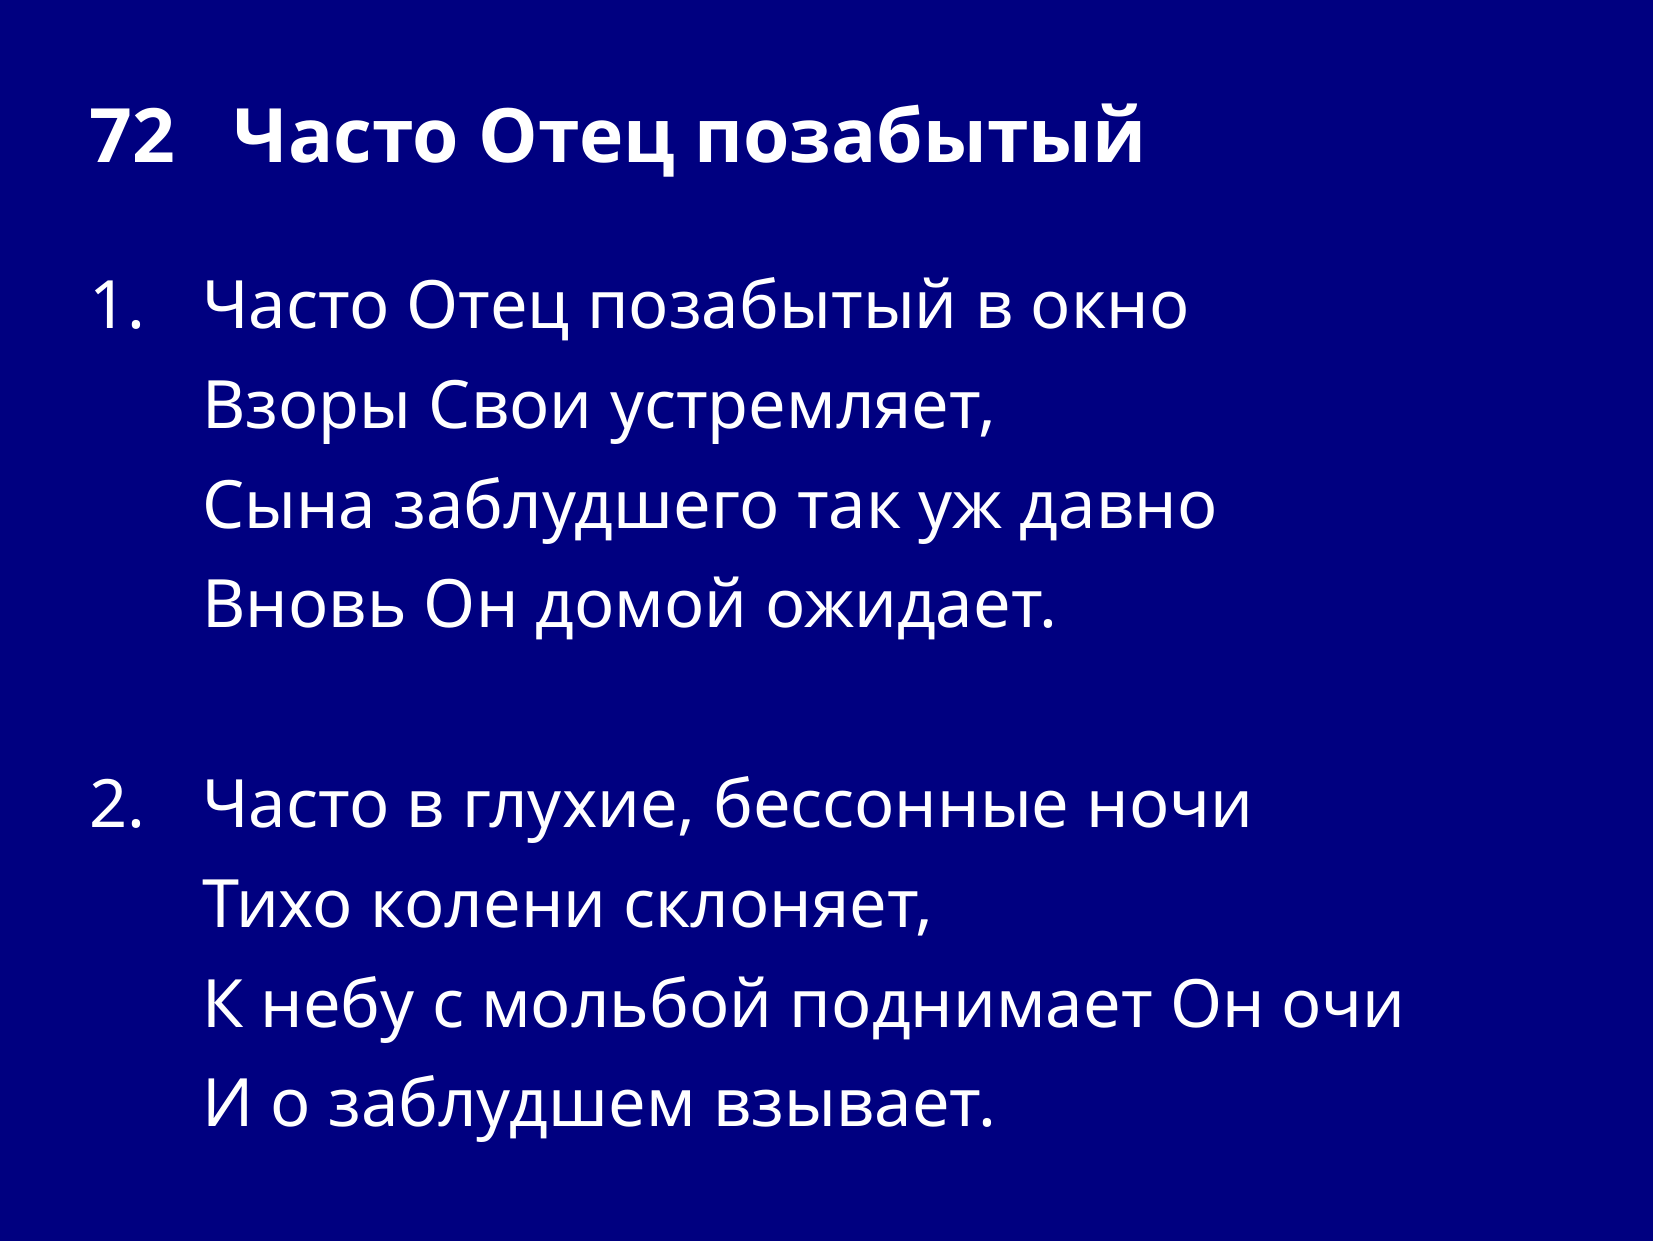

72 Часто Отец позабытый
1.	Часто Отец позабытый в окно
	Взоры Свои устремляет,
	Сына заблудшего так уж давно
	Вновь Он домой ожидает.
2.	Часто в глухие, бессонные ночи
	Тихо колени склоняет,
	К небу с мольбой поднимает Он очи
	И о заблудшем взывает.